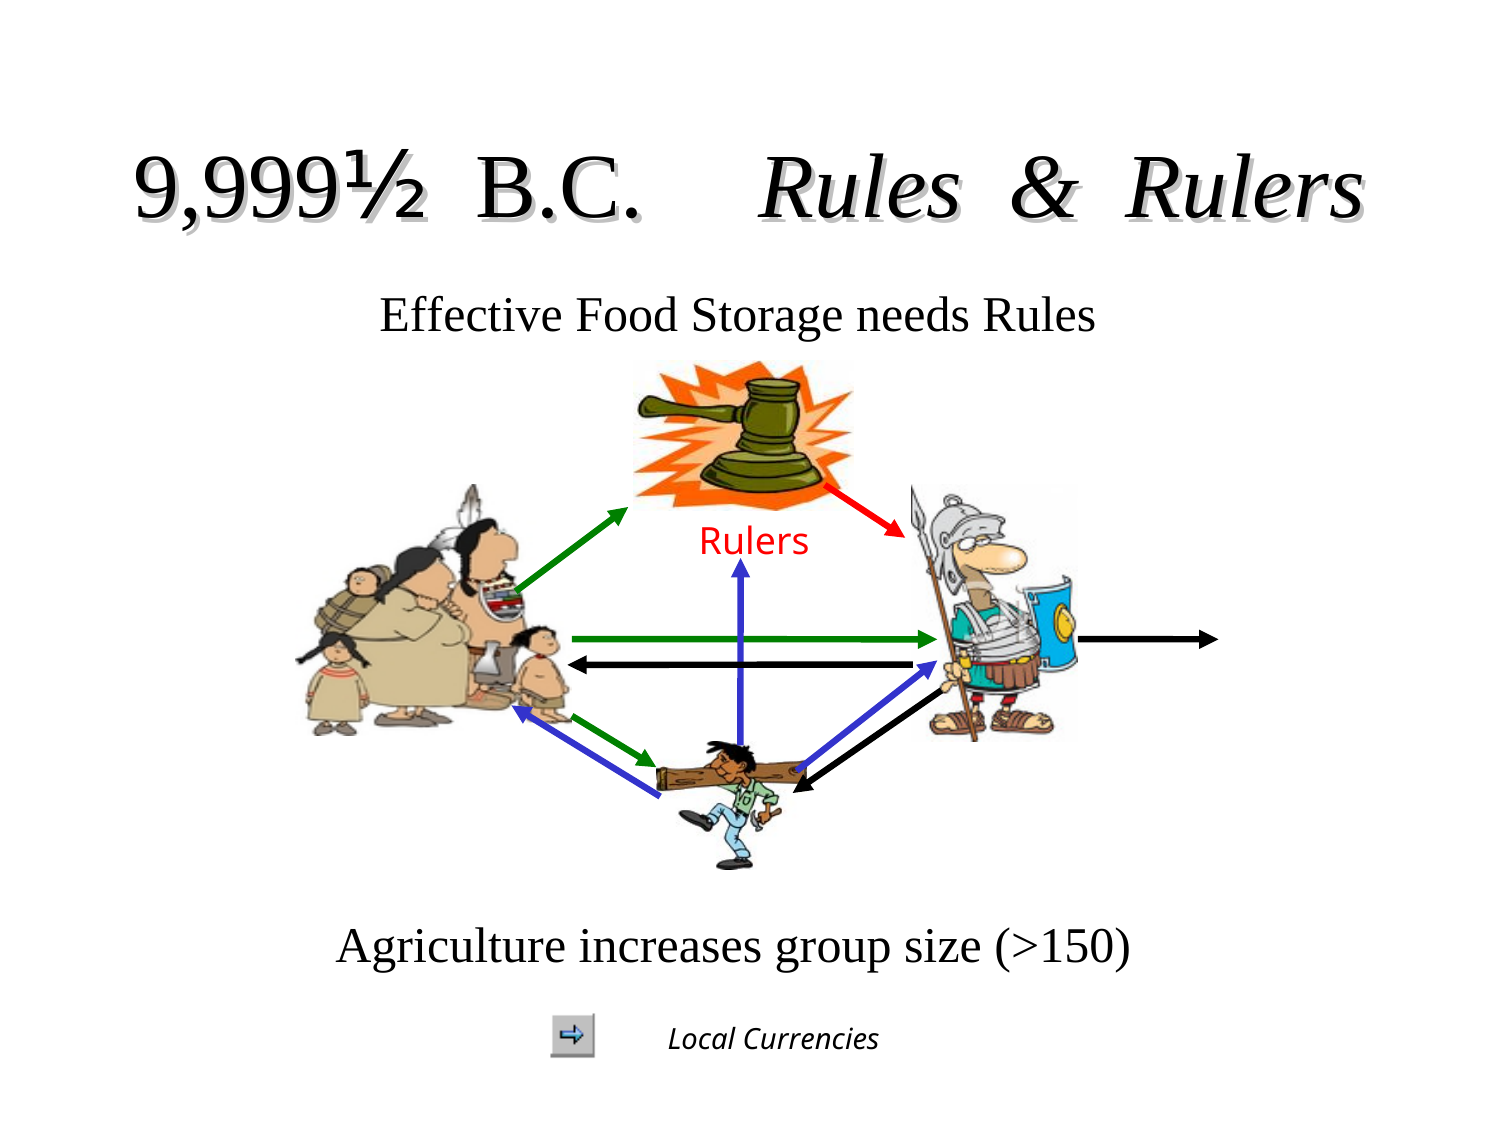

# 9,999½ B.C. Rules & Rulers
Effective Food Storage needs Rules
Rulers
Agriculture increases group size (>150)‏
 Local Currencies